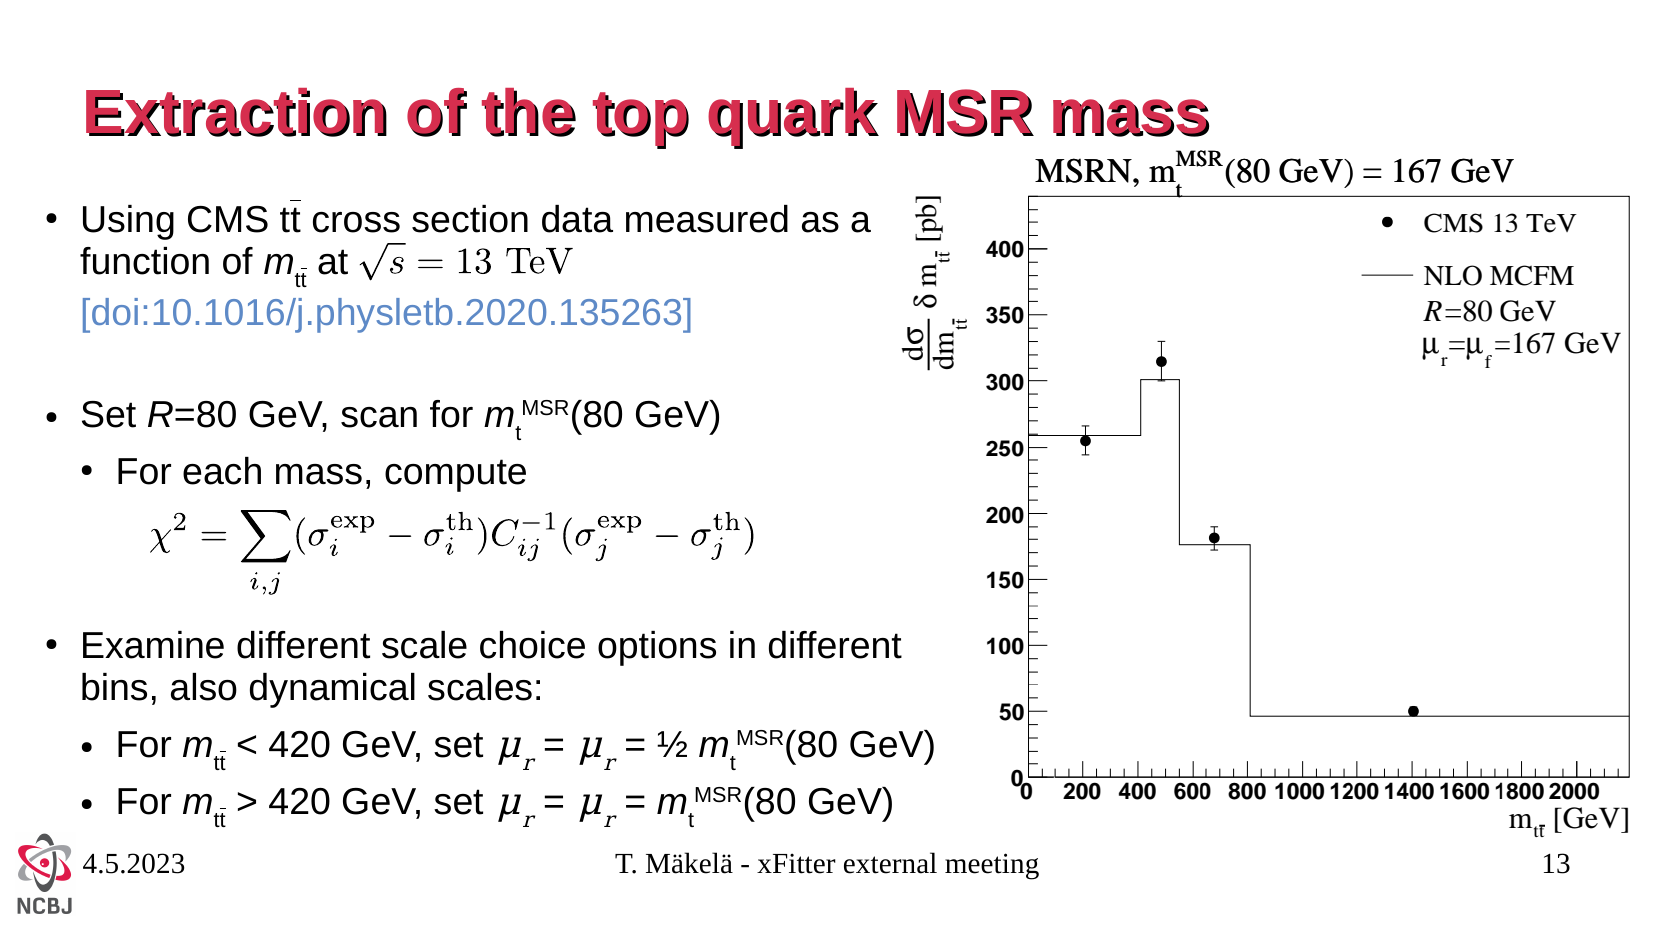

# Extraction of the top quark MSR mass
Using CMS tt cross section data measured as a function of mtt at
[doi:10.1016/j.physletb.2020.135263]
Set R=80 GeV, scan for mtMSR(80 GeV)
For each mass, compute
Examine different scale choice options in different bins, also dynamical scales:
For mtt < 420 GeV, set μr = μr = ½ mtMSR(80 GeV)
For mtt > 420 GeV, set μr = μr = mtMSR(80 GeV)
4.5.2023
T. Mäkelä - xFitter external meeting
13